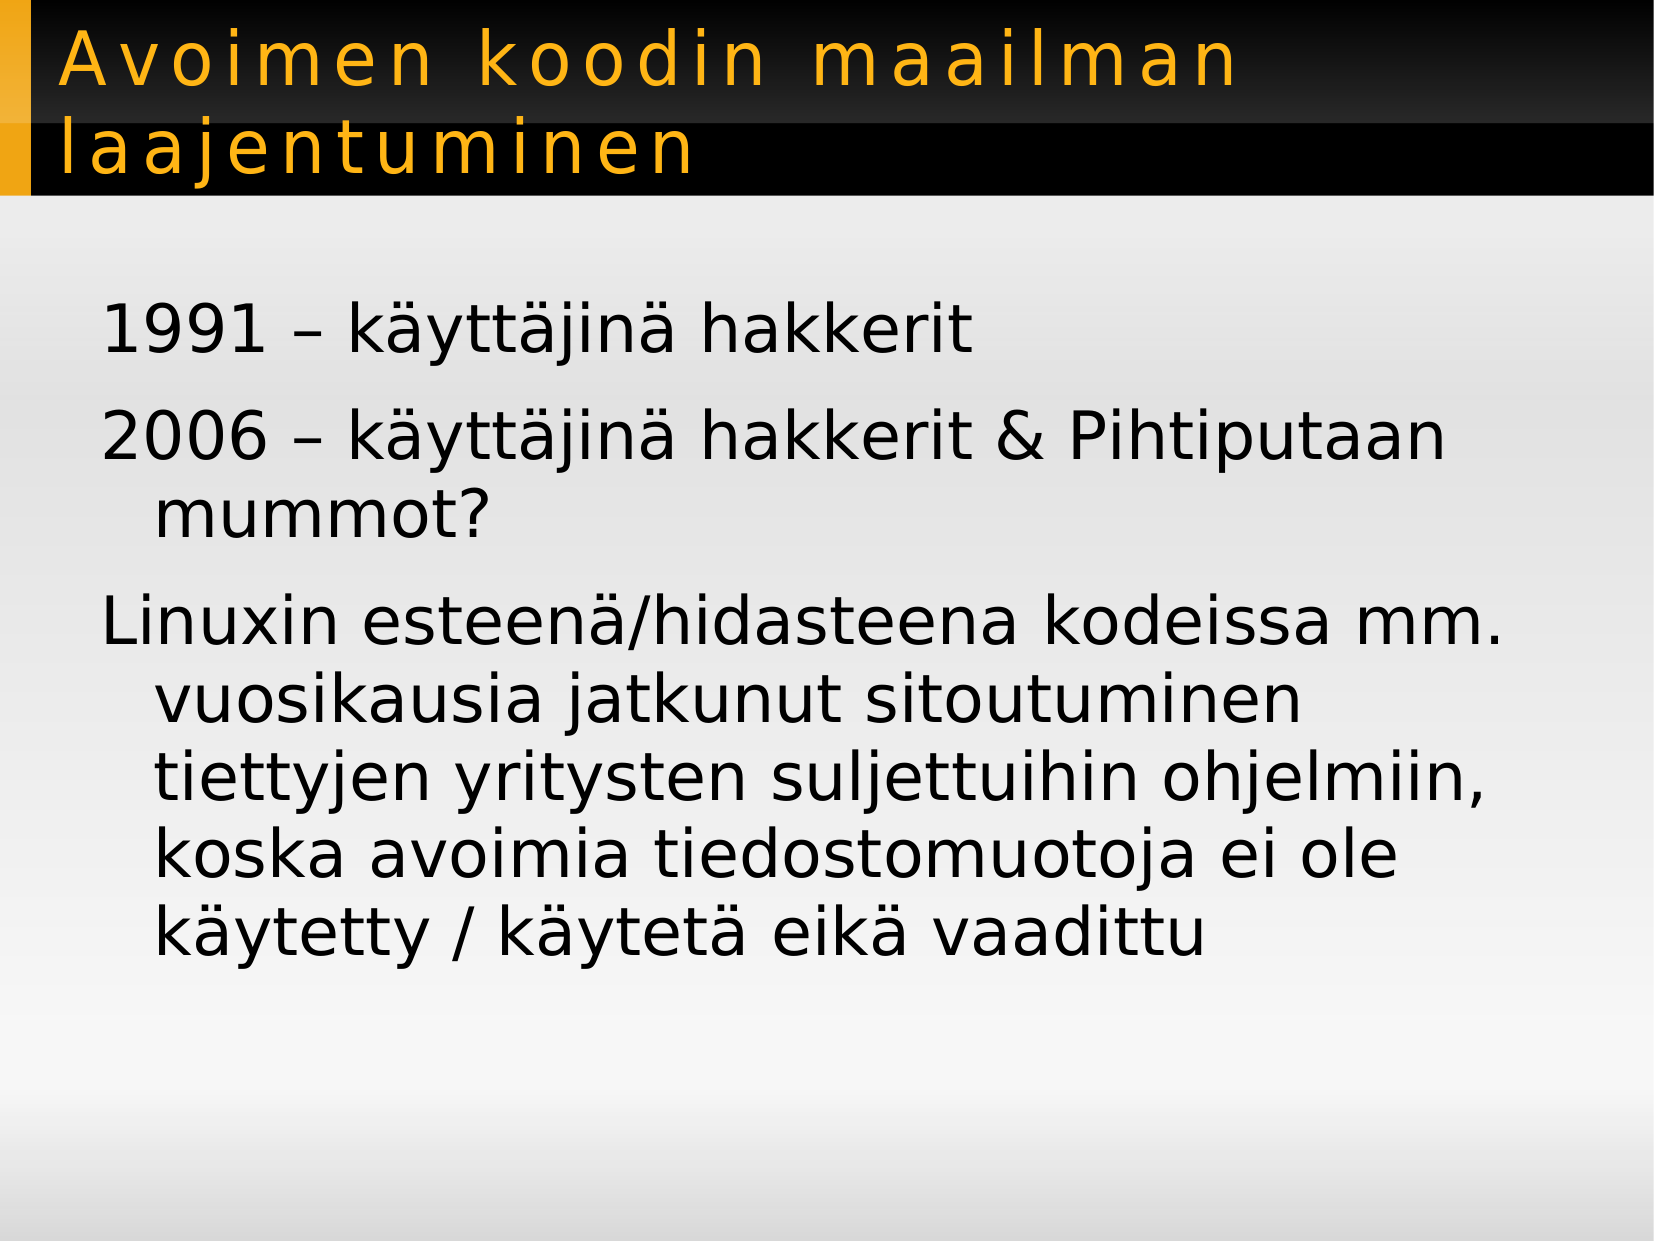

# Avoimen koodin maailman laajentuminen
1991 – käyttäjinä hakkerit
2006 – käyttäjinä hakkerit & Pihtiputaan mummot?
Linuxin esteenä/hidasteena kodeissa mm. vuosikausia jatkunut sitoutuminen tiettyjen yritysten suljettuihin ohjelmiin, koska avoimia tiedostomuotoja ei ole käytetty / käytetä eikä vaadittu